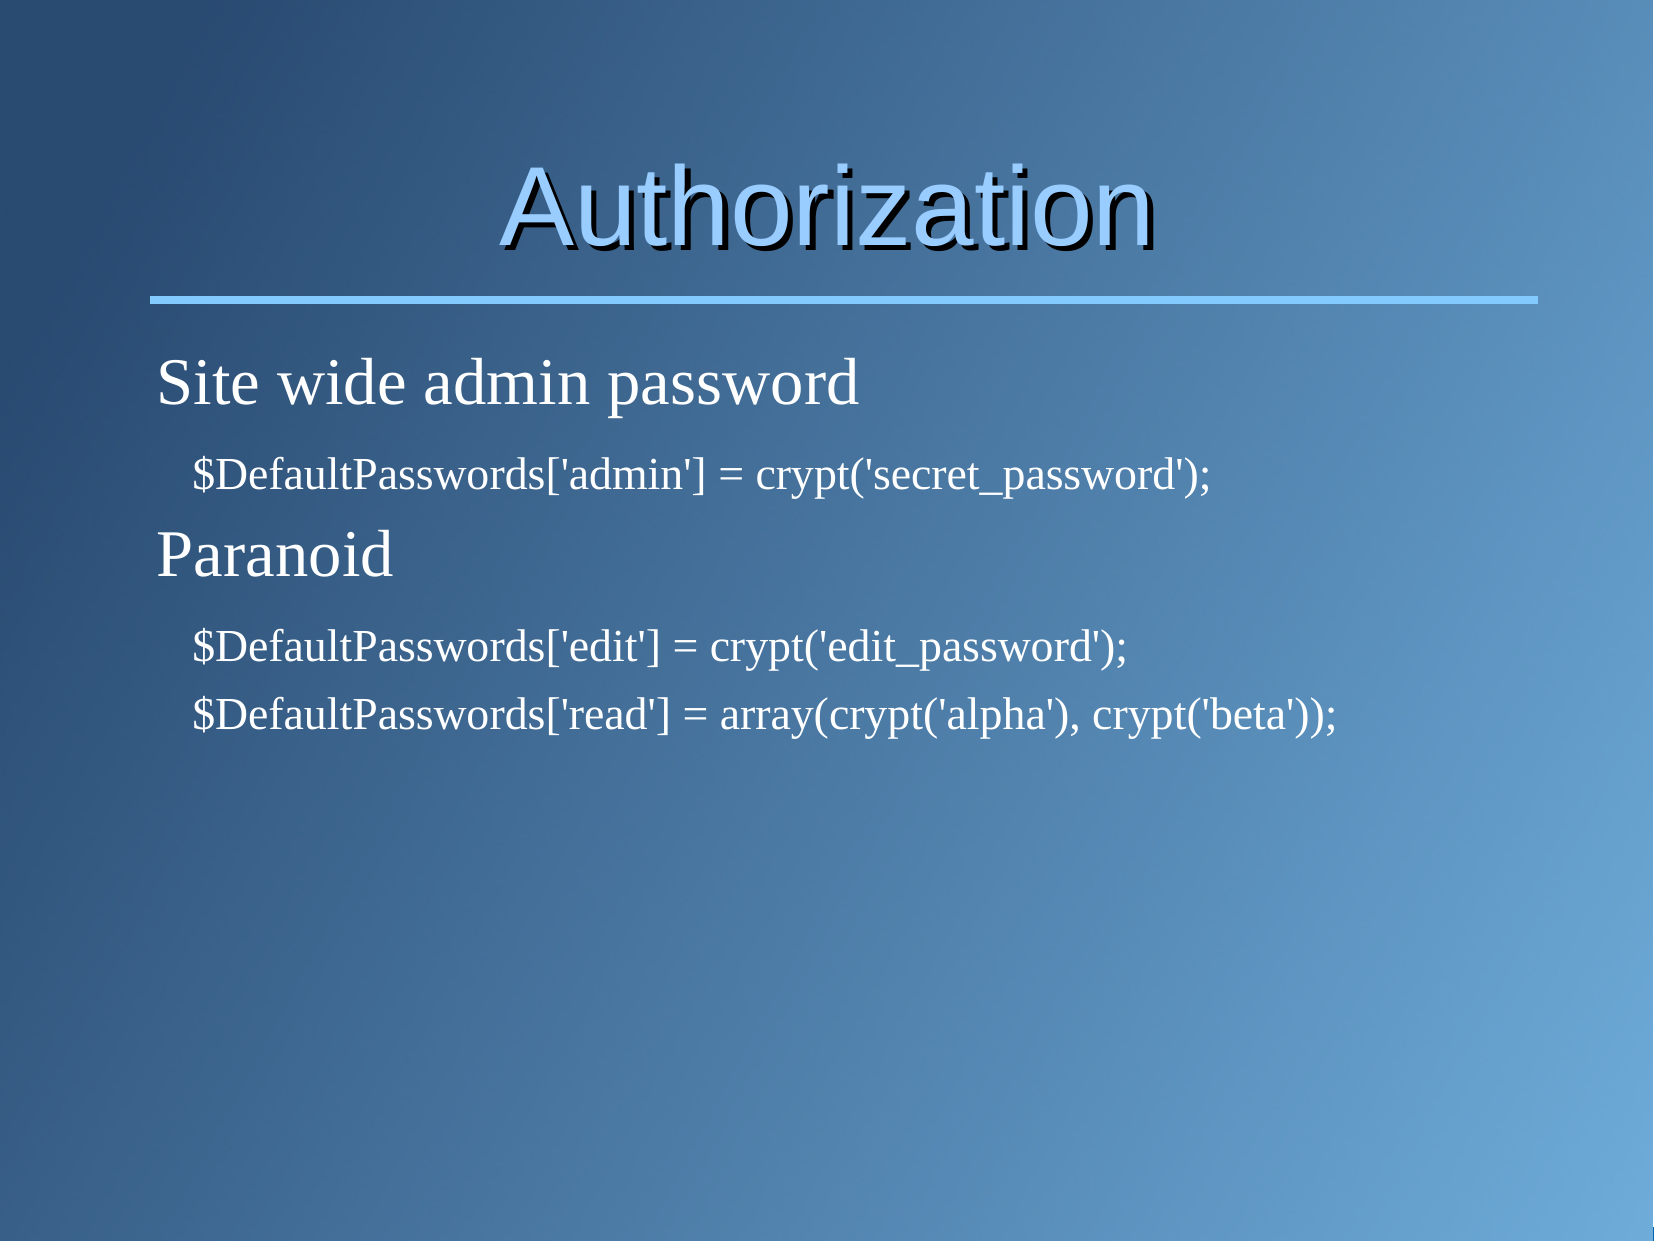

# Authorization
Site wide admin password
$DefaultPasswords['admin'] = crypt('secret_password');
Paranoid
$DefaultPasswords['edit'] = crypt('edit_password');
$DefaultPasswords['read'] = array(crypt('alpha'), crypt('beta'));